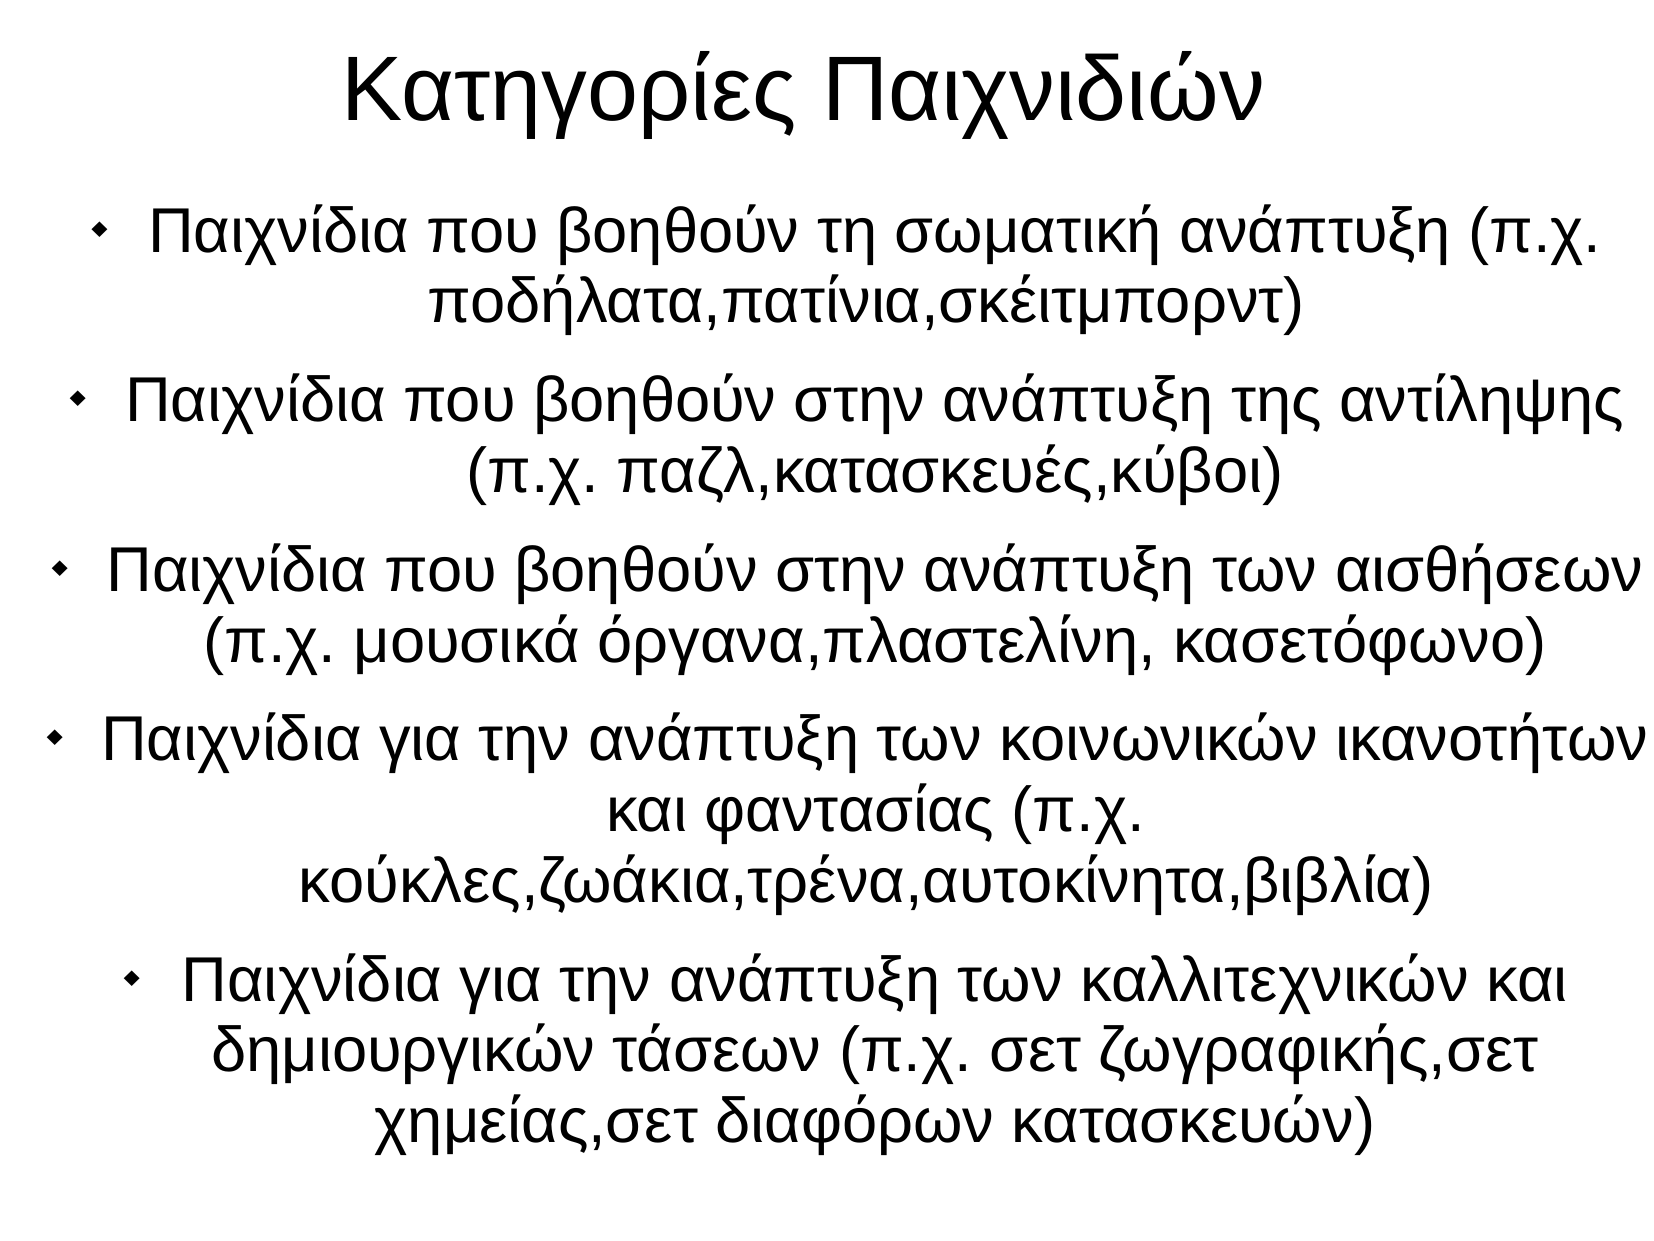

# Κατηγορίες Παιχνιδιών
Παιχνίδια που βοηθούν τη σωματική ανάπτυξη (π.χ. ποδήλατα,πατίνια,σκέιτμπορντ)
Παιχνίδια που βοηθούν στην ανάπτυξη της αντίληψης (π.χ. παζλ,κατασκευές,κύβοι)
Παιχνίδια που βοηθούν στην ανάπτυξη των αισθήσεων (π.χ. μουσικά όργανα,πλαστελίνη, κασετόφωνο)
Παιχνίδια για την ανάπτυξη των κοινωνικών ικανοτήτων και φαντασίας (π.χ. κούκλες,ζωάκια,τρένα,αυτοκίνητα,βιβλία)
Παιχνίδια για την ανάπτυξη των καλλιτεχνικών και δημιουργικών τάσεων (π.χ. σετ ζωγραφικής,σετ χημείας,σετ διαφόρων κατασκευών)